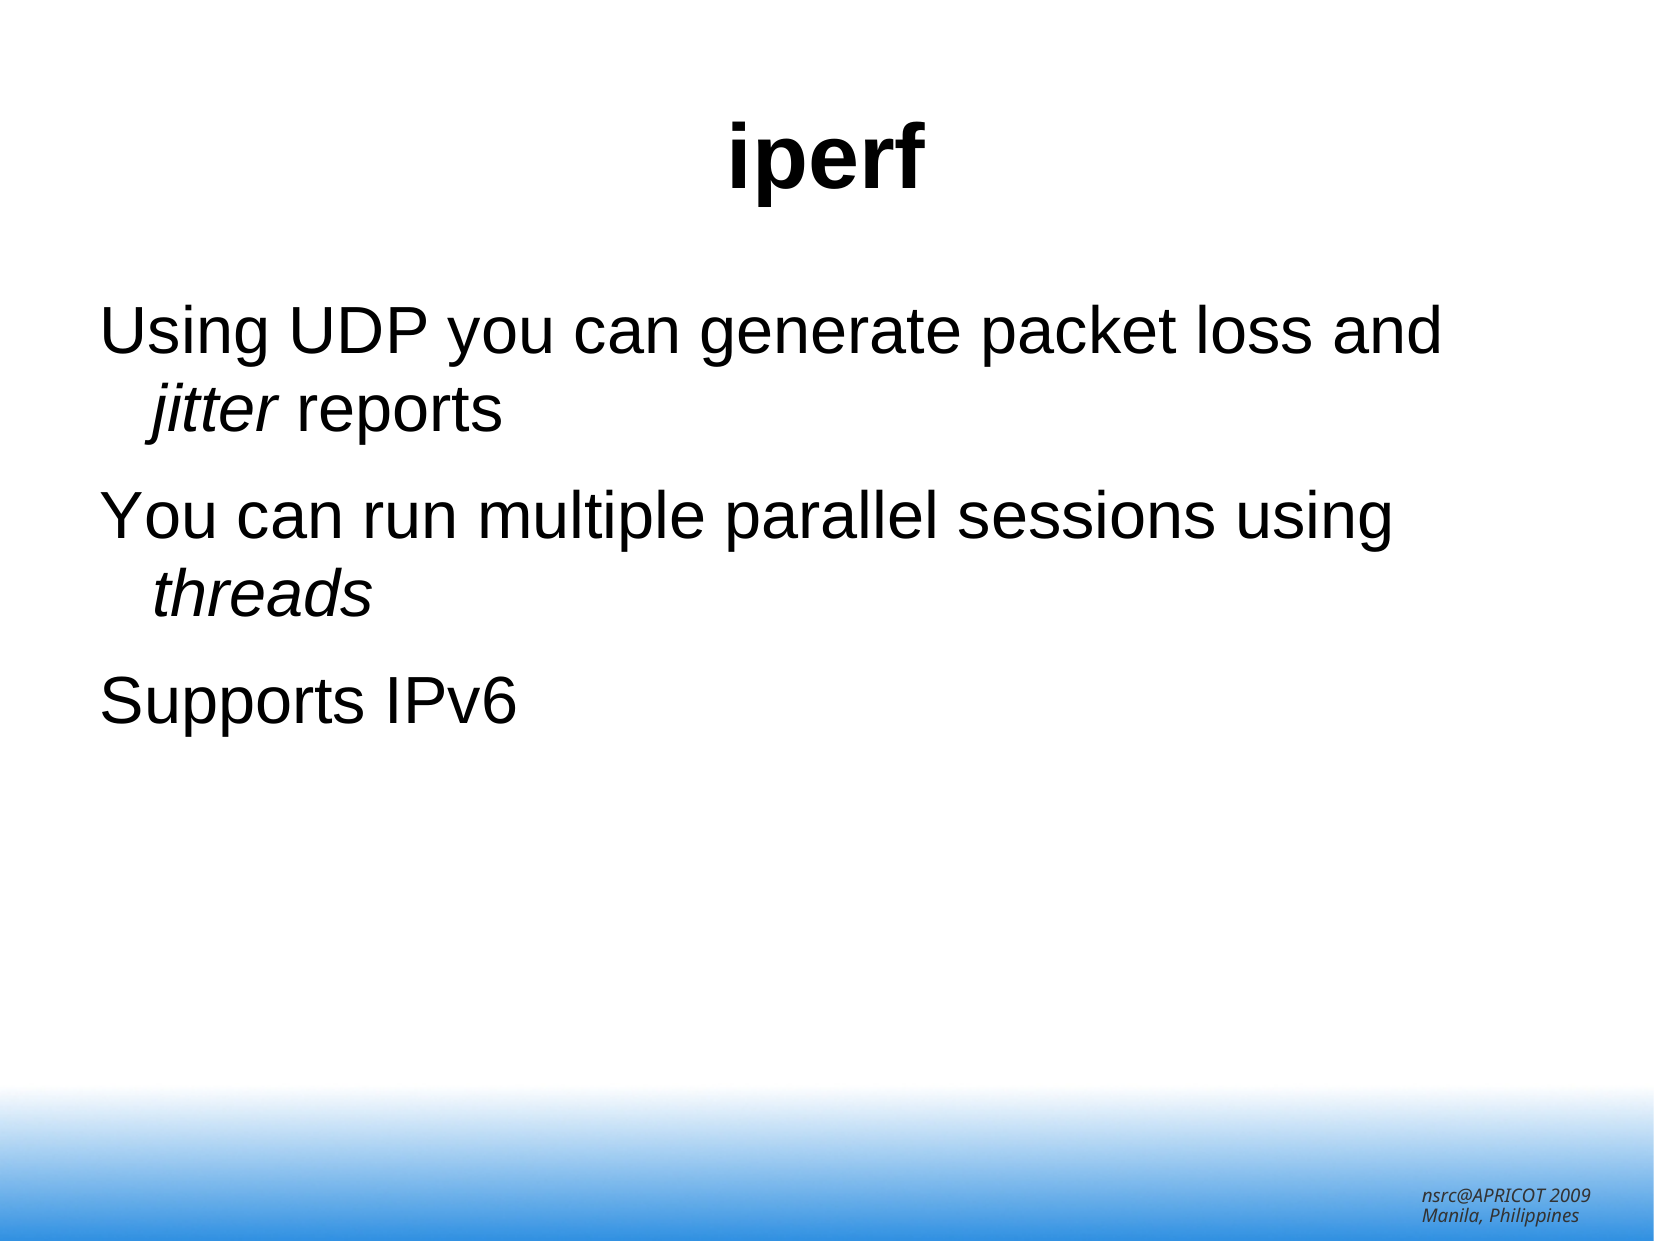

# iperf
Using UDP you can generate packet loss and jitter reports
You can run multiple parallel sessions using threads
Supports IPv6